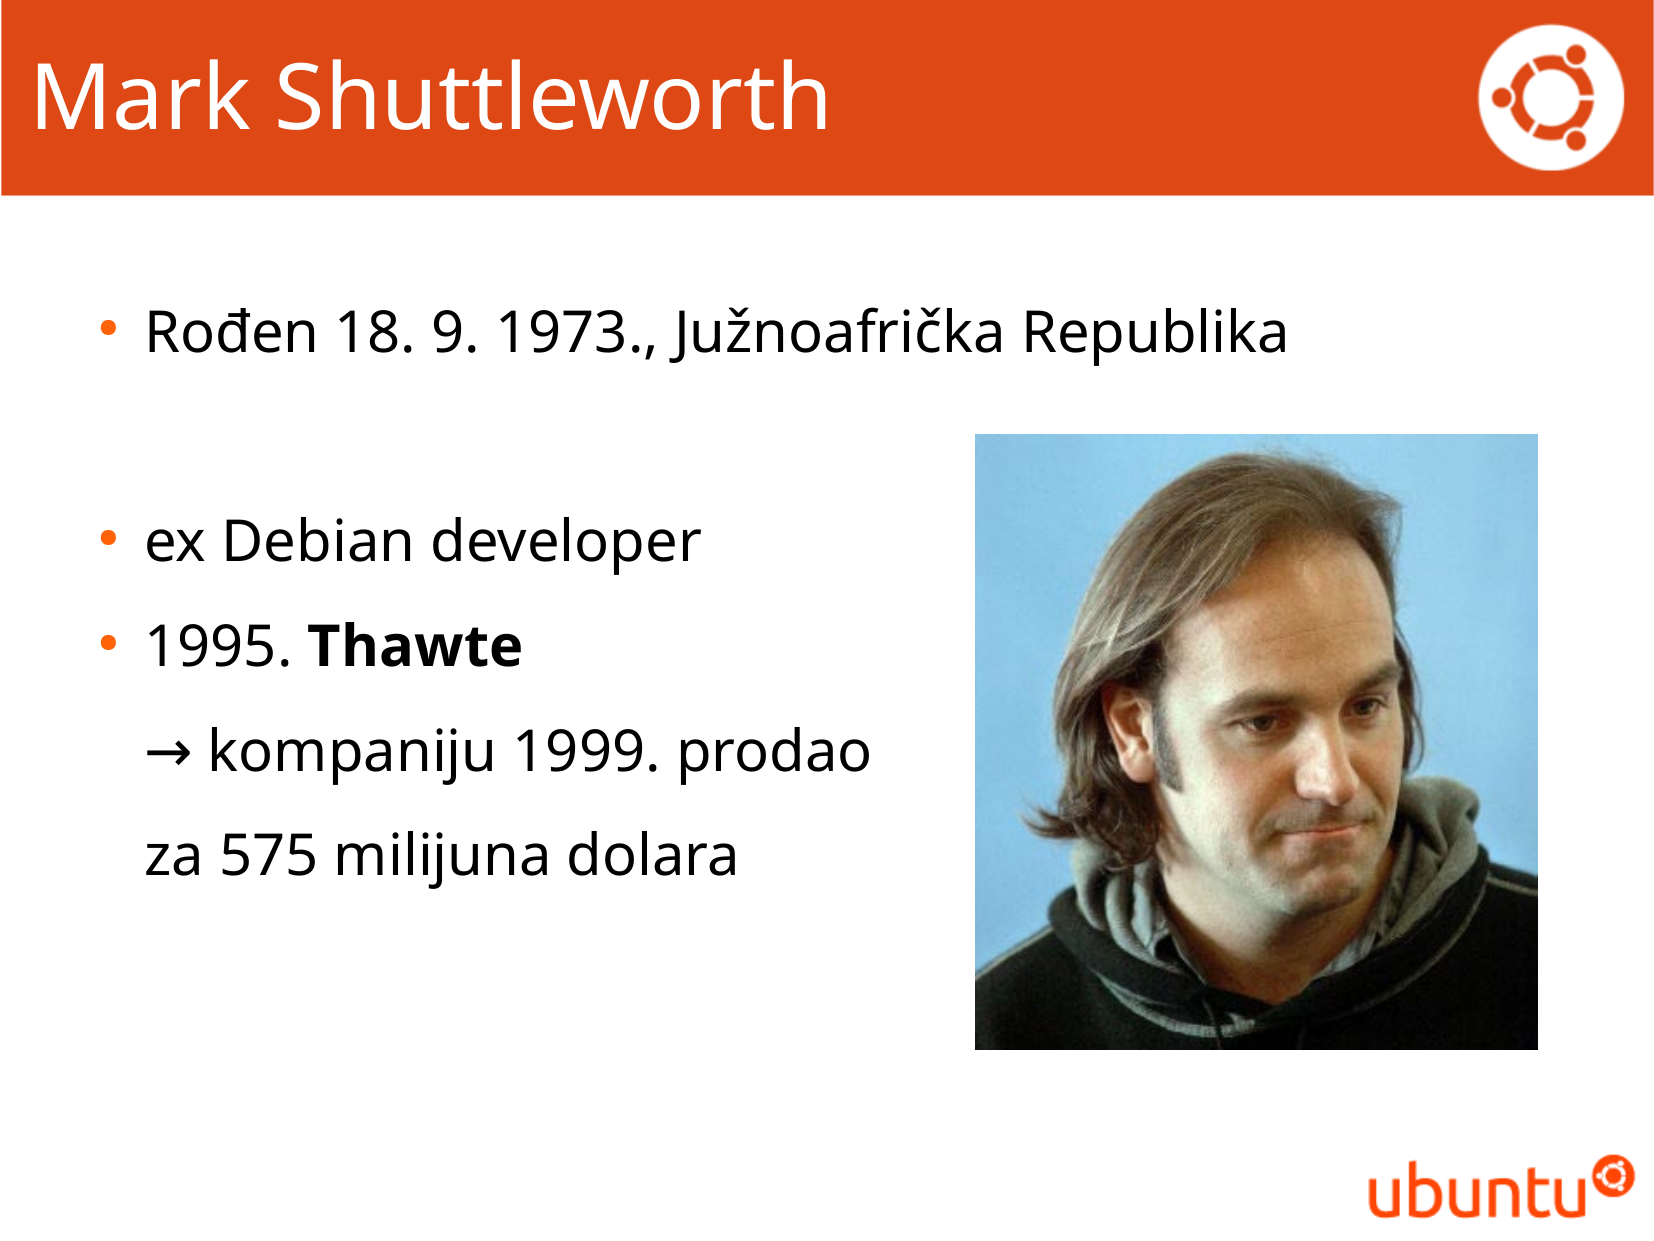

Mark Shuttleworth
# Rođen 18. 9. 1973., Južnoafrička Republika
ex Debian developer
1995. Thawte
→ kompaniju 1999. prodao
za 575 milijuna dolara